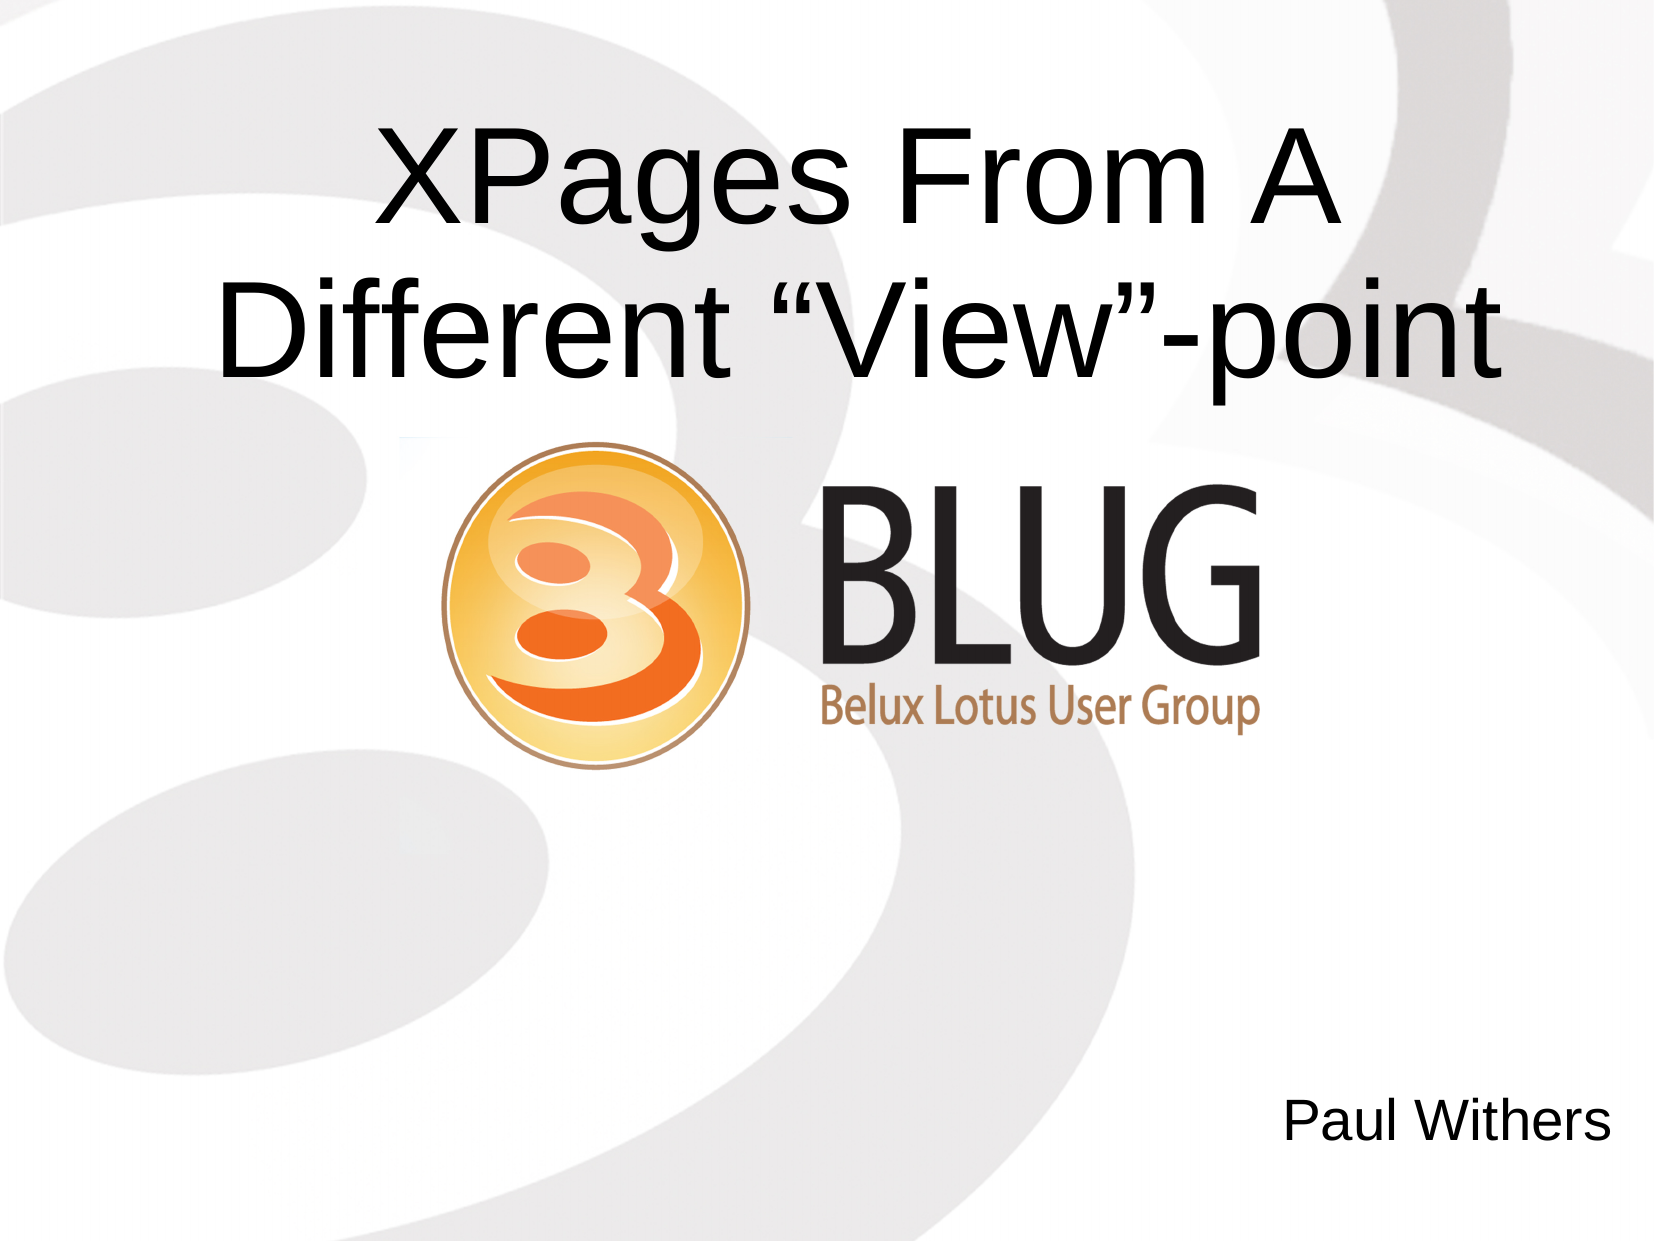

# XPages From A Different “View”-point
Paul Withers